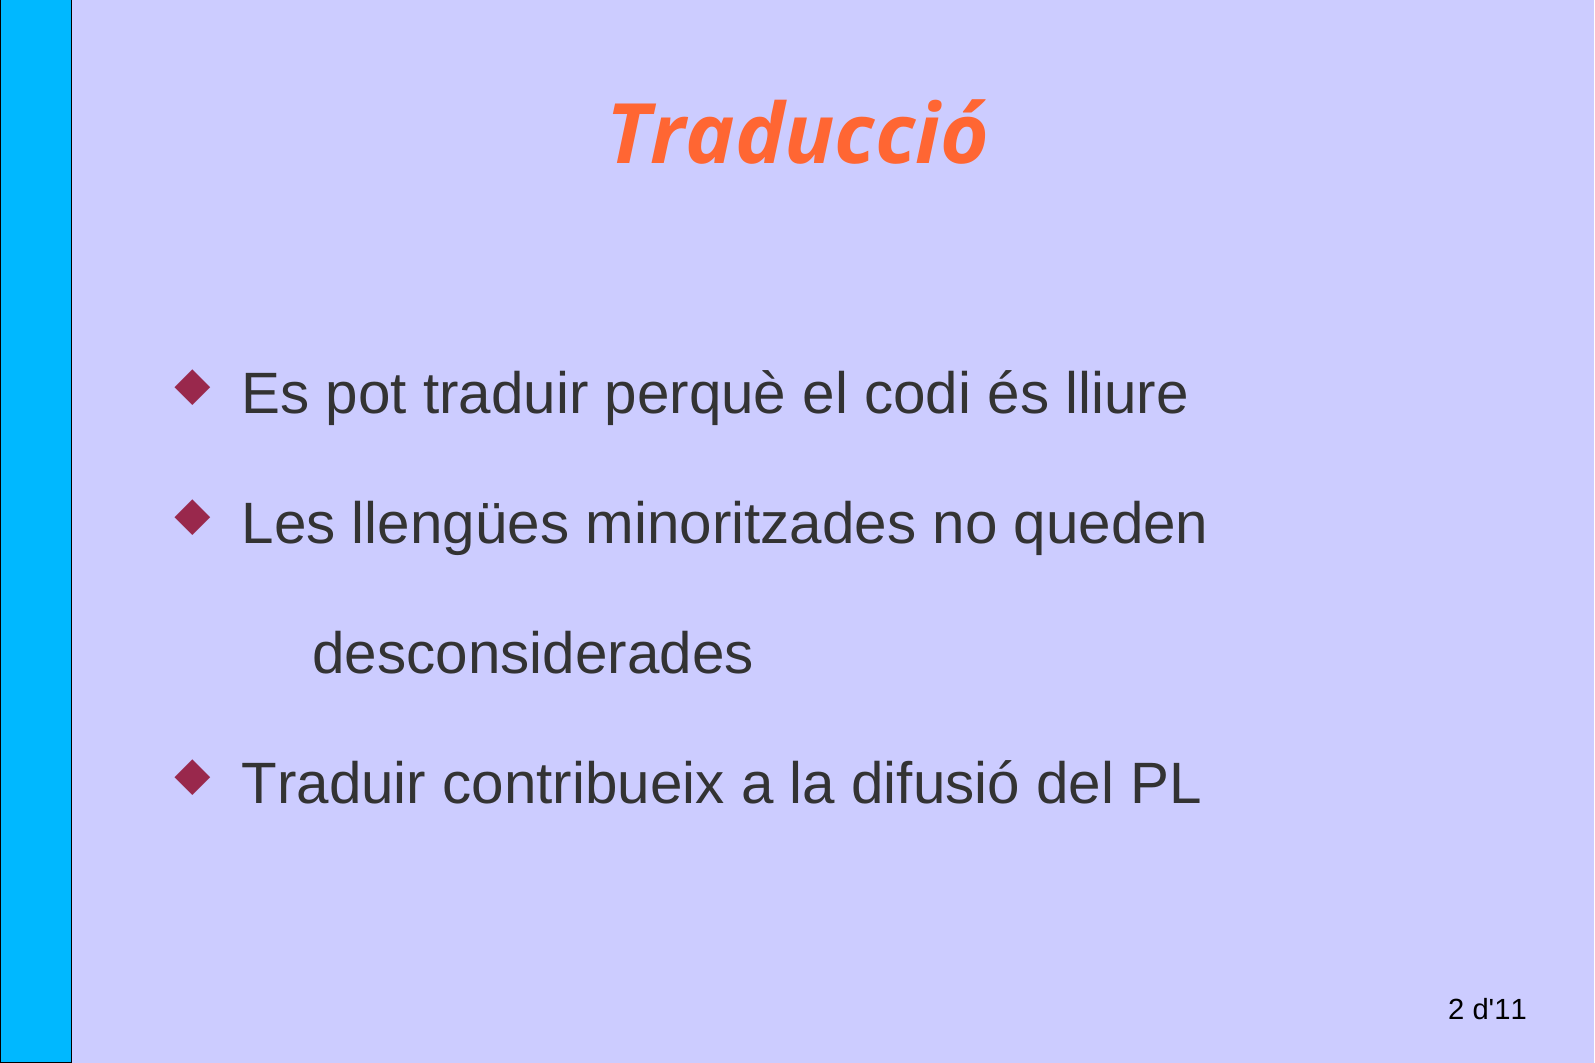

# Traducció
Es pot traduir perquè el codi és lliure
Les llengües minoritzades no queden desconsiderades
Traduir contribueix a la difusió del PL
2 d'11